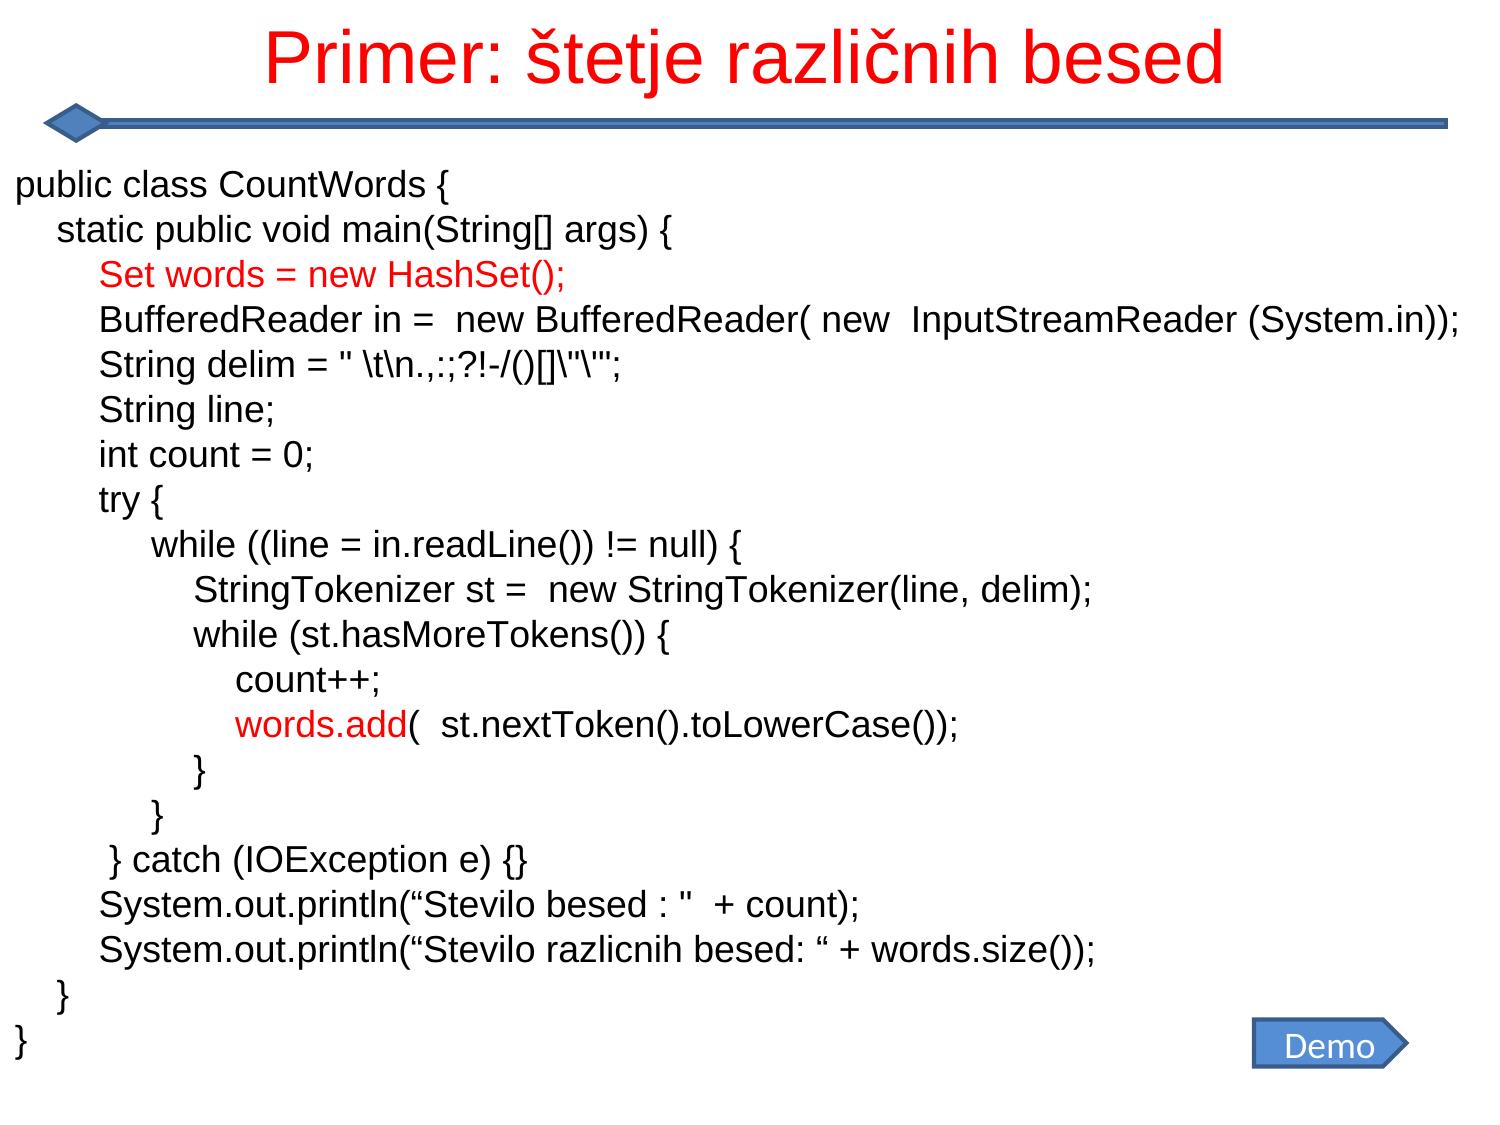

# Primer: štetje različnih besed
public class CountWords {
 static public void main(String[] args) {
 Set words = new HashSet();
 BufferedReader in = new BufferedReader( new InputStreamReader (System.in));
 String delim = " \t\n.,:;?!-/()[]\"\'";
 String line;
 int count = 0;
 try {
 while ((line = in.readLine()) != null) {
 StringTokenizer st = new StringTokenizer(line, delim);
 while (st.hasMoreTokens()) {
 count++;
 words.add( st.nextToken().toLowerCase());
 }
 }
 } catch (IOException e) {}
 System.out.println(“Stevilo besed : " + count);
 System.out.println(“Stevilo razlicnih besed: “ + words.size());
 }
}
Demo